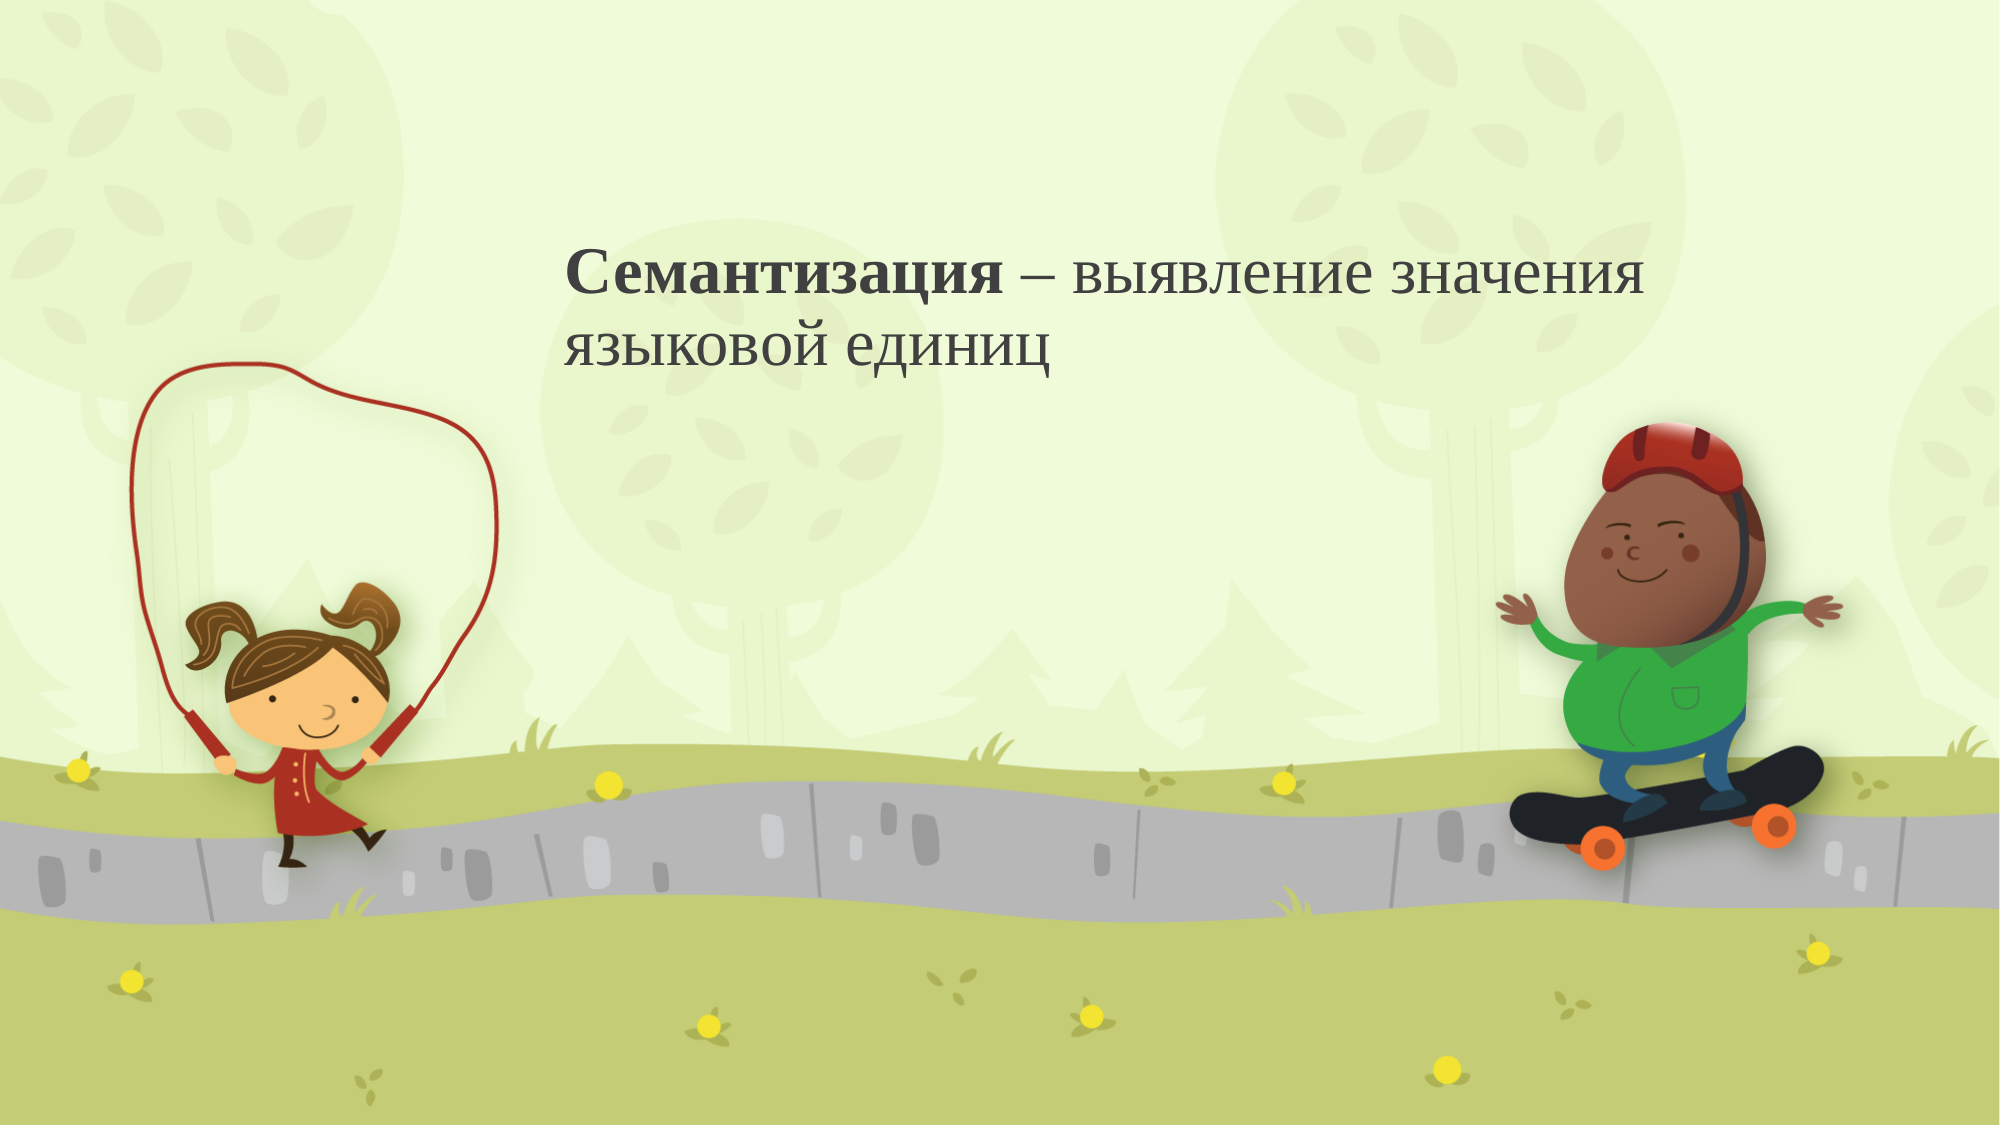

# Семантизация – выявление значения языковой единиц